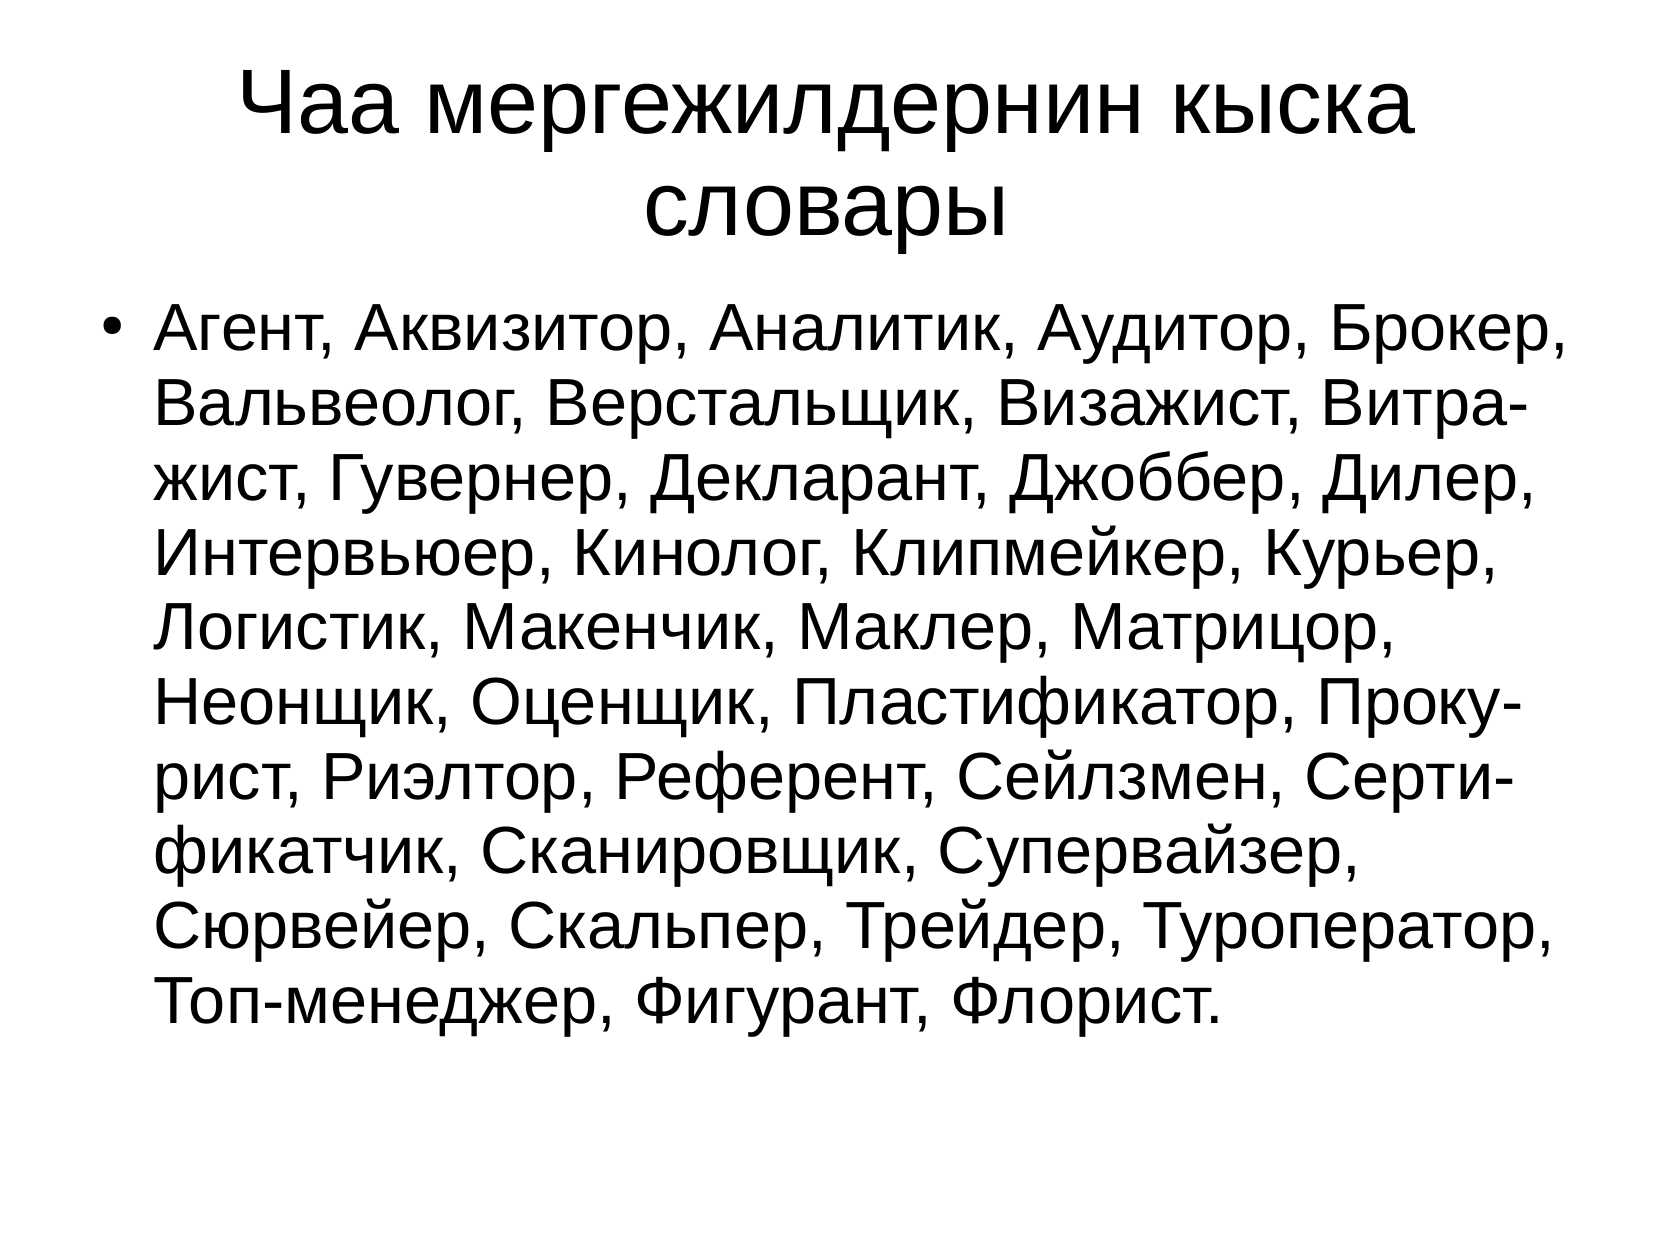

# Чаа мергежилдернин кыска словары
Агент, Аквизитор, Аналитик, Аудитор, Брокер, Вальвеолог, Верстальщик, Визажист, Витра-жист, Гувернер, Декларант, Джоббер, Дилер, Интервьюер, Кинолог, Клипмейкер, Курьер, Логистик, Макенчик, Маклер, Матрицор, Неонщик, Оценщик, Пластификатор, Проку-рист, Риэлтор, Референт, Сейлзмен, Серти-фикатчик, Сканировщик, Супервайзер, Сюрвейер, Скальпер, Трейдер, Туроператор, Топ-менеджер, Фигурант, Флорист.